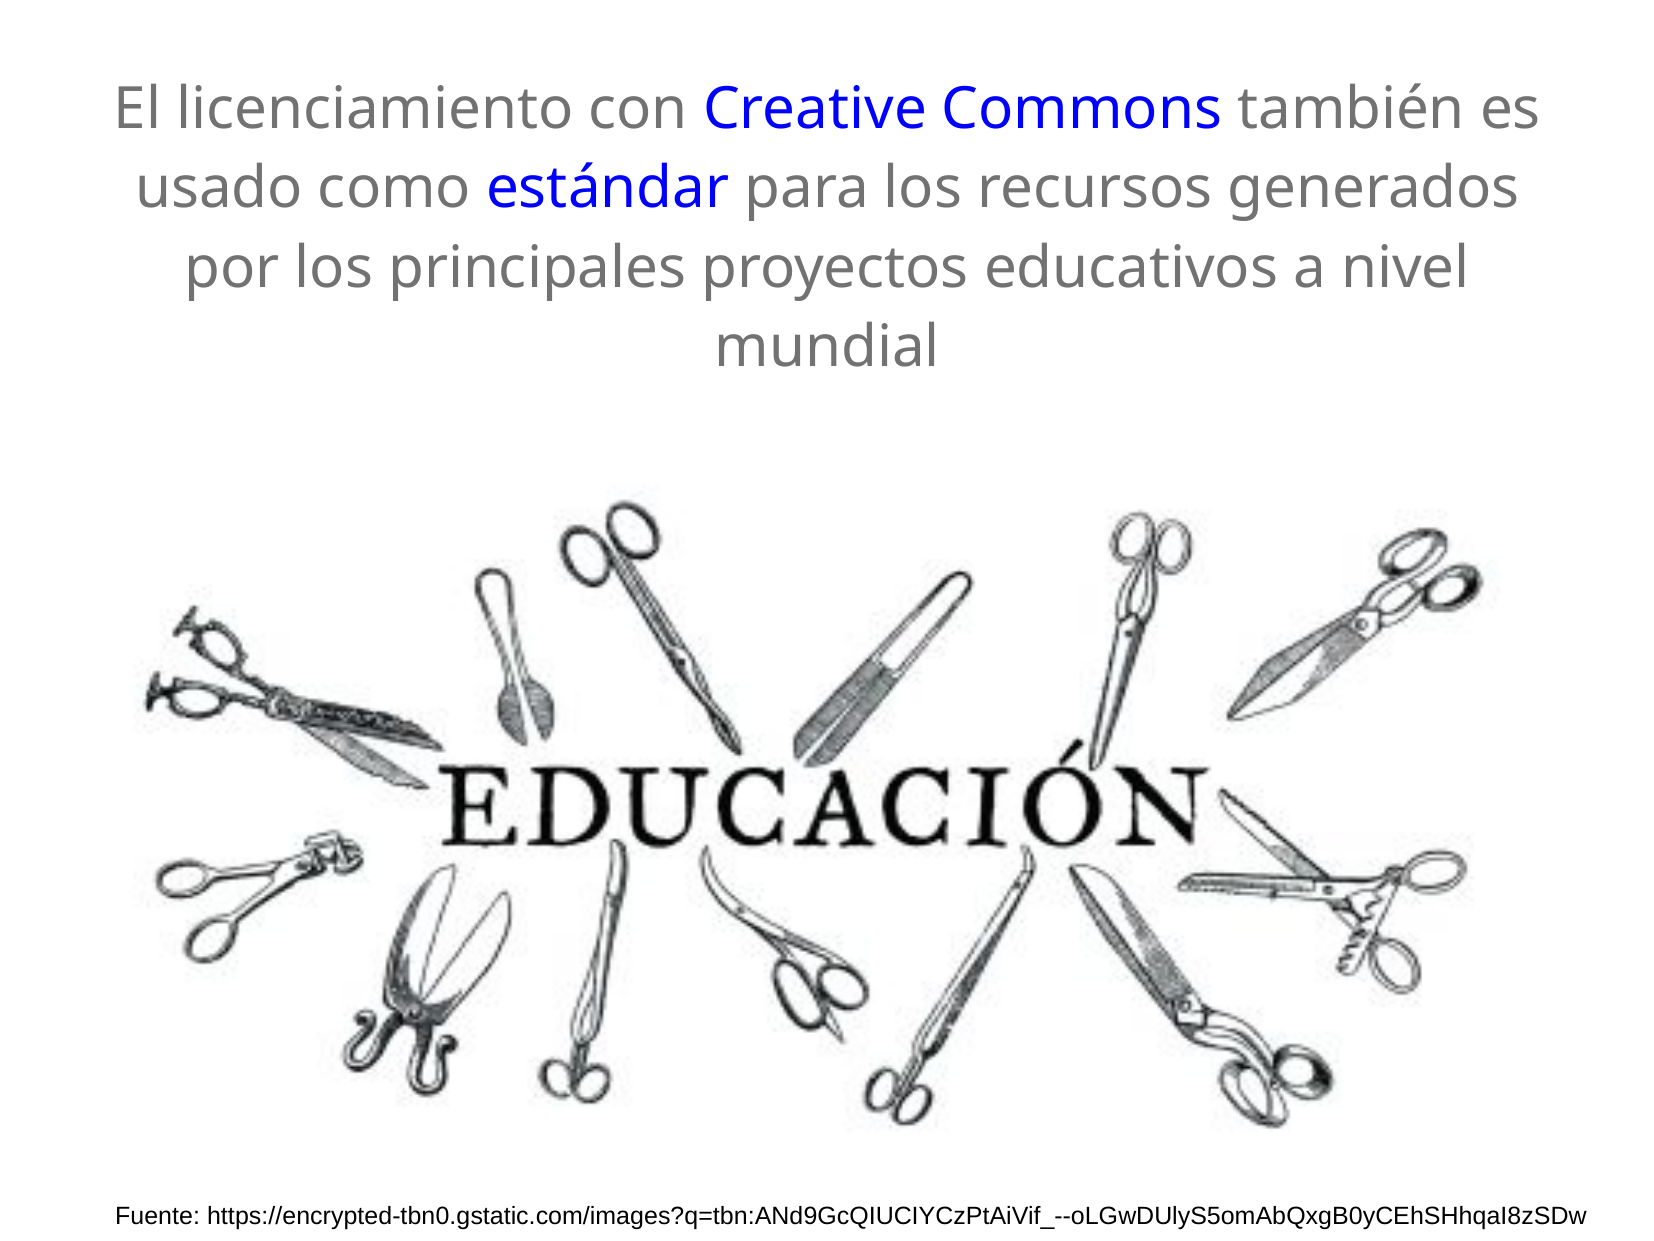

El licenciamiento con Creative Commons también es usado como estándar para los recursos generados por los principales proyectos educativos a nivel mundial
Fuente: https://encrypted-tbn0.gstatic.com/images?q=tbn:ANd9GcQIUCIYCzPtAiVif_--oLGwDUlyS5omAbQxgB0yCEhSHhqaI8zSDw